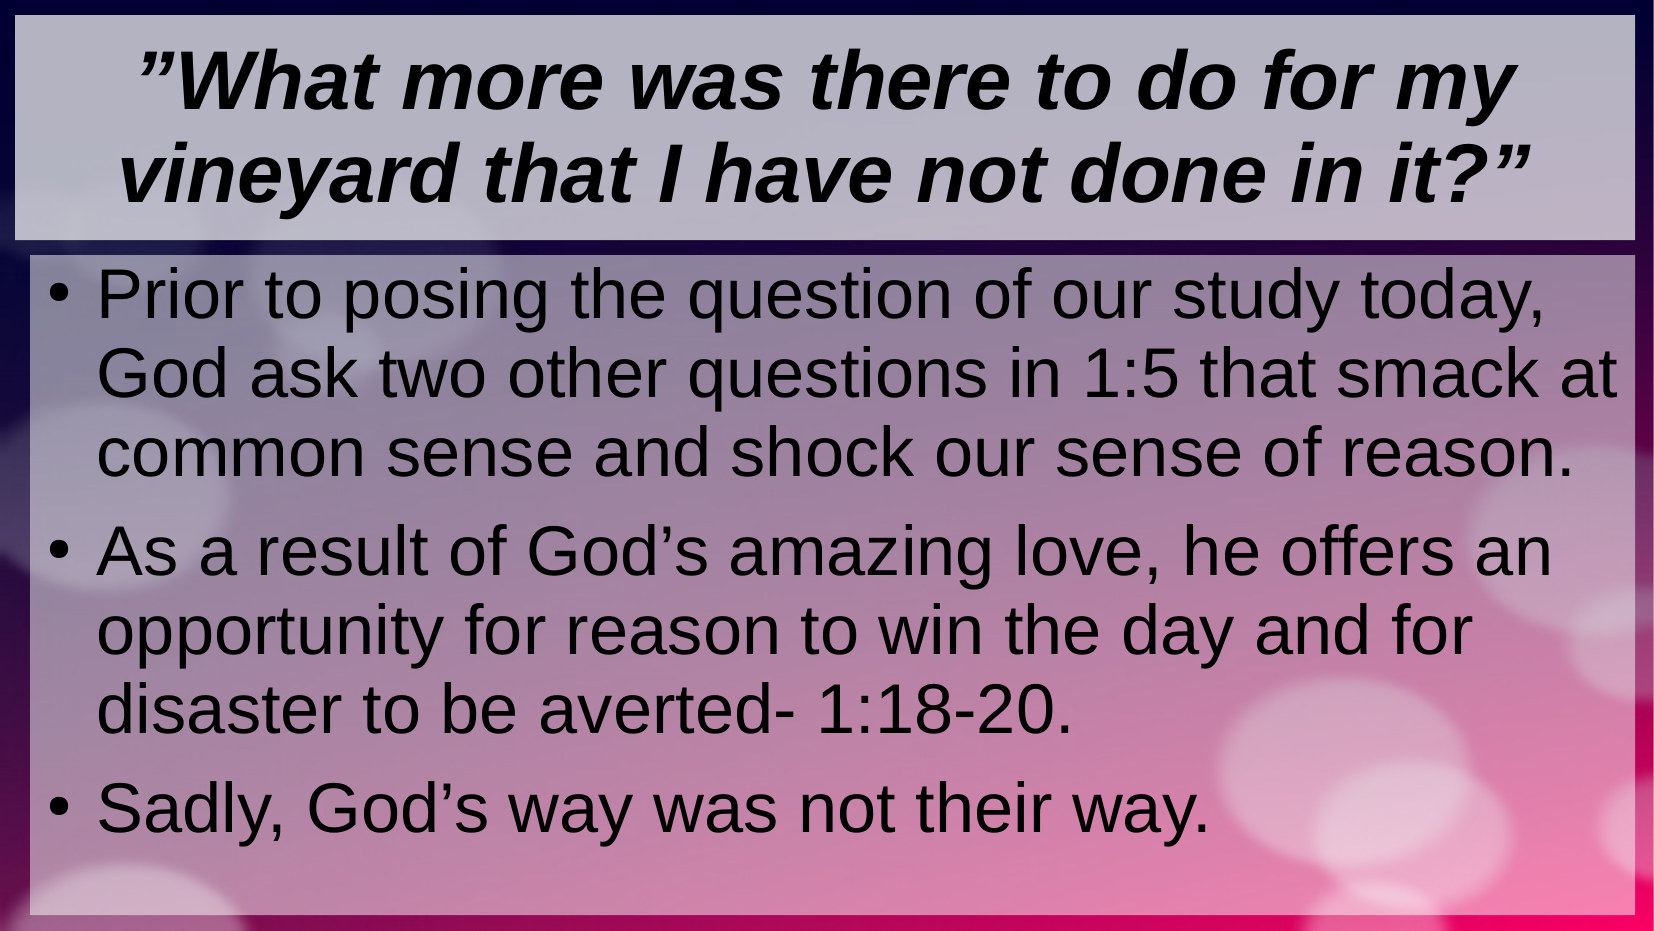

# ”What more was there to do for my vineyard that I have not done in it?”
Prior to posing the question of our study today, God ask two other questions in 1:5 that smack at common sense and shock our sense of reason.
As a result of God’s amazing love, he offers an opportunity for reason to win the day and for disaster to be averted- 1:18-20.
Sadly, God’s way was not their way.